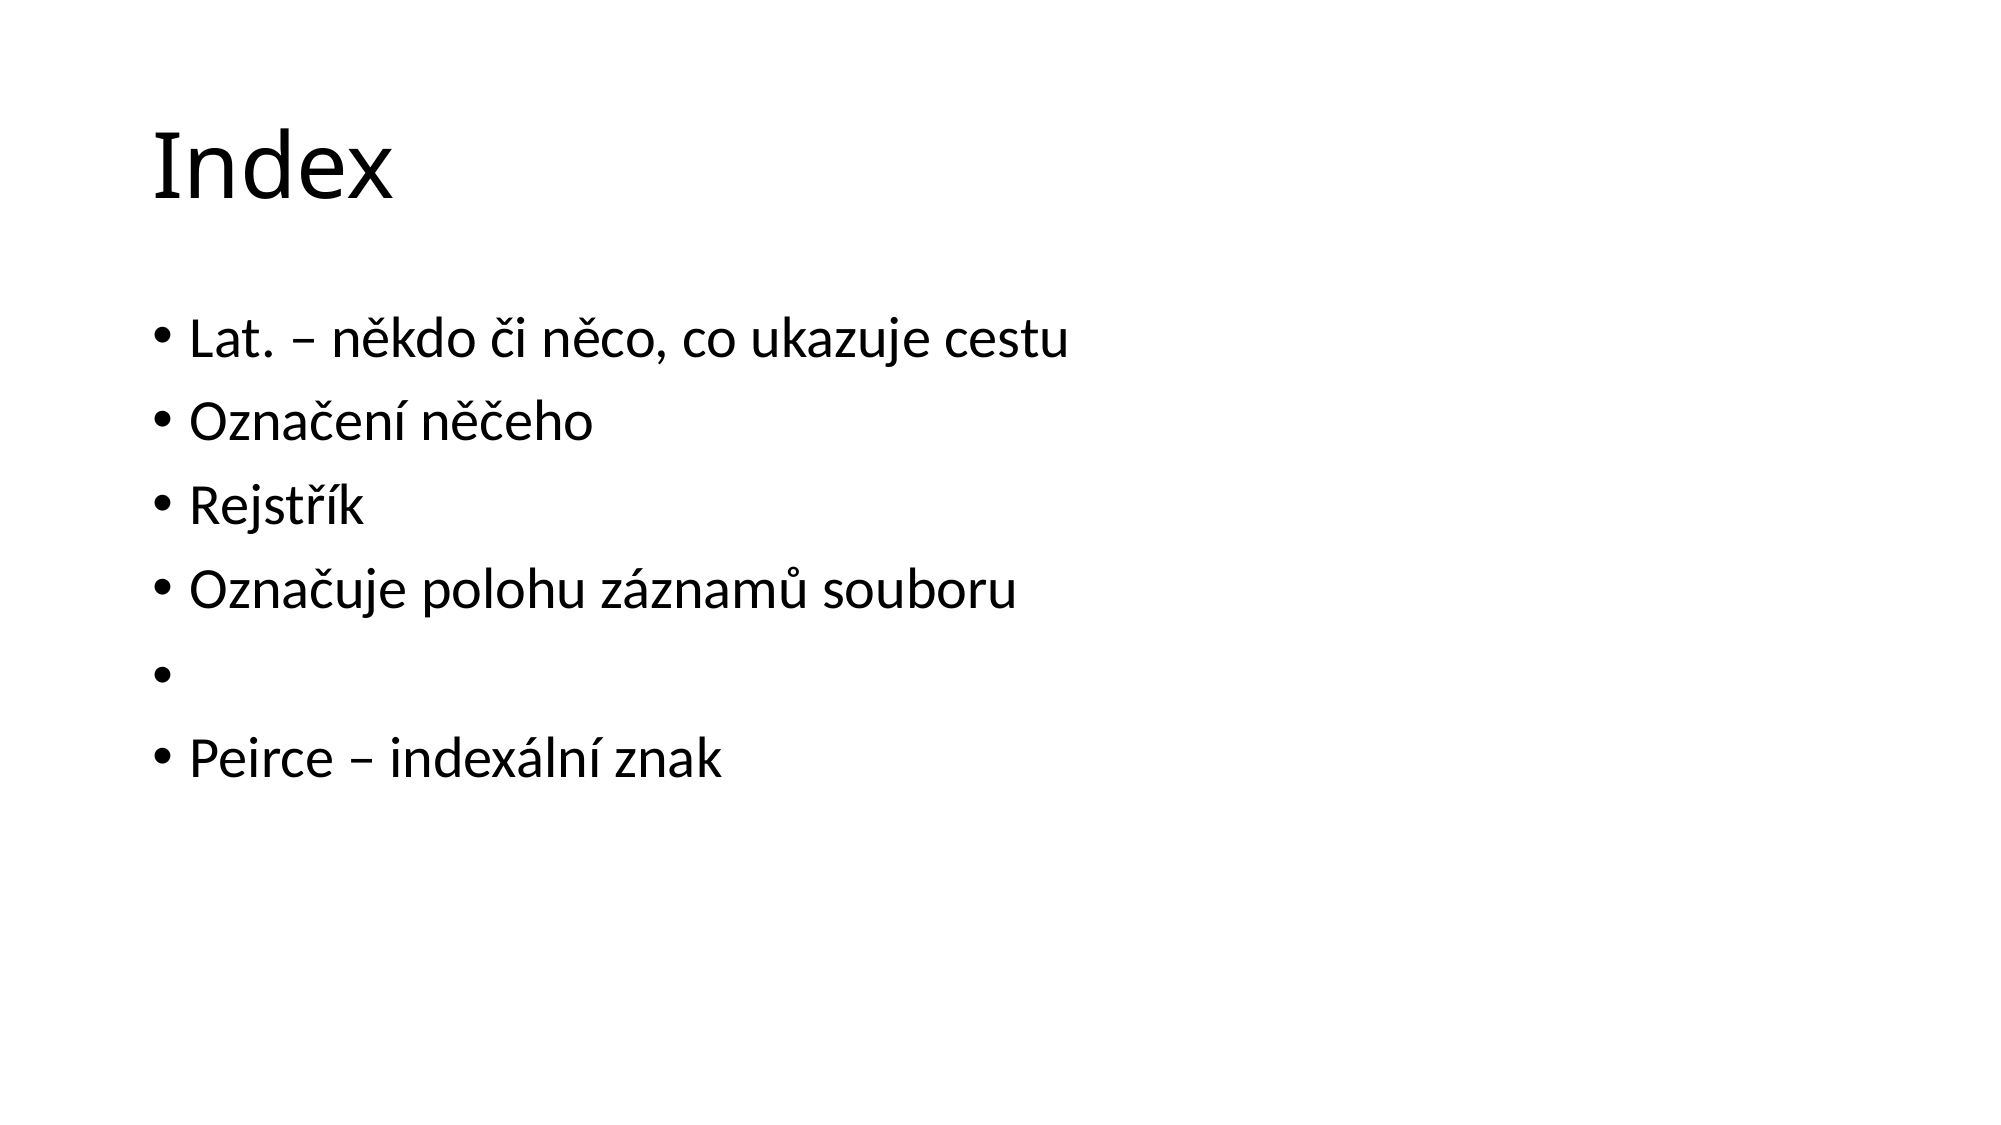

# Index
Lat. – někdo či něco, co ukazuje cestu
Označení něčeho
Rejstřík
Označuje polohu záznamů souboru
Peirce – indexální znak